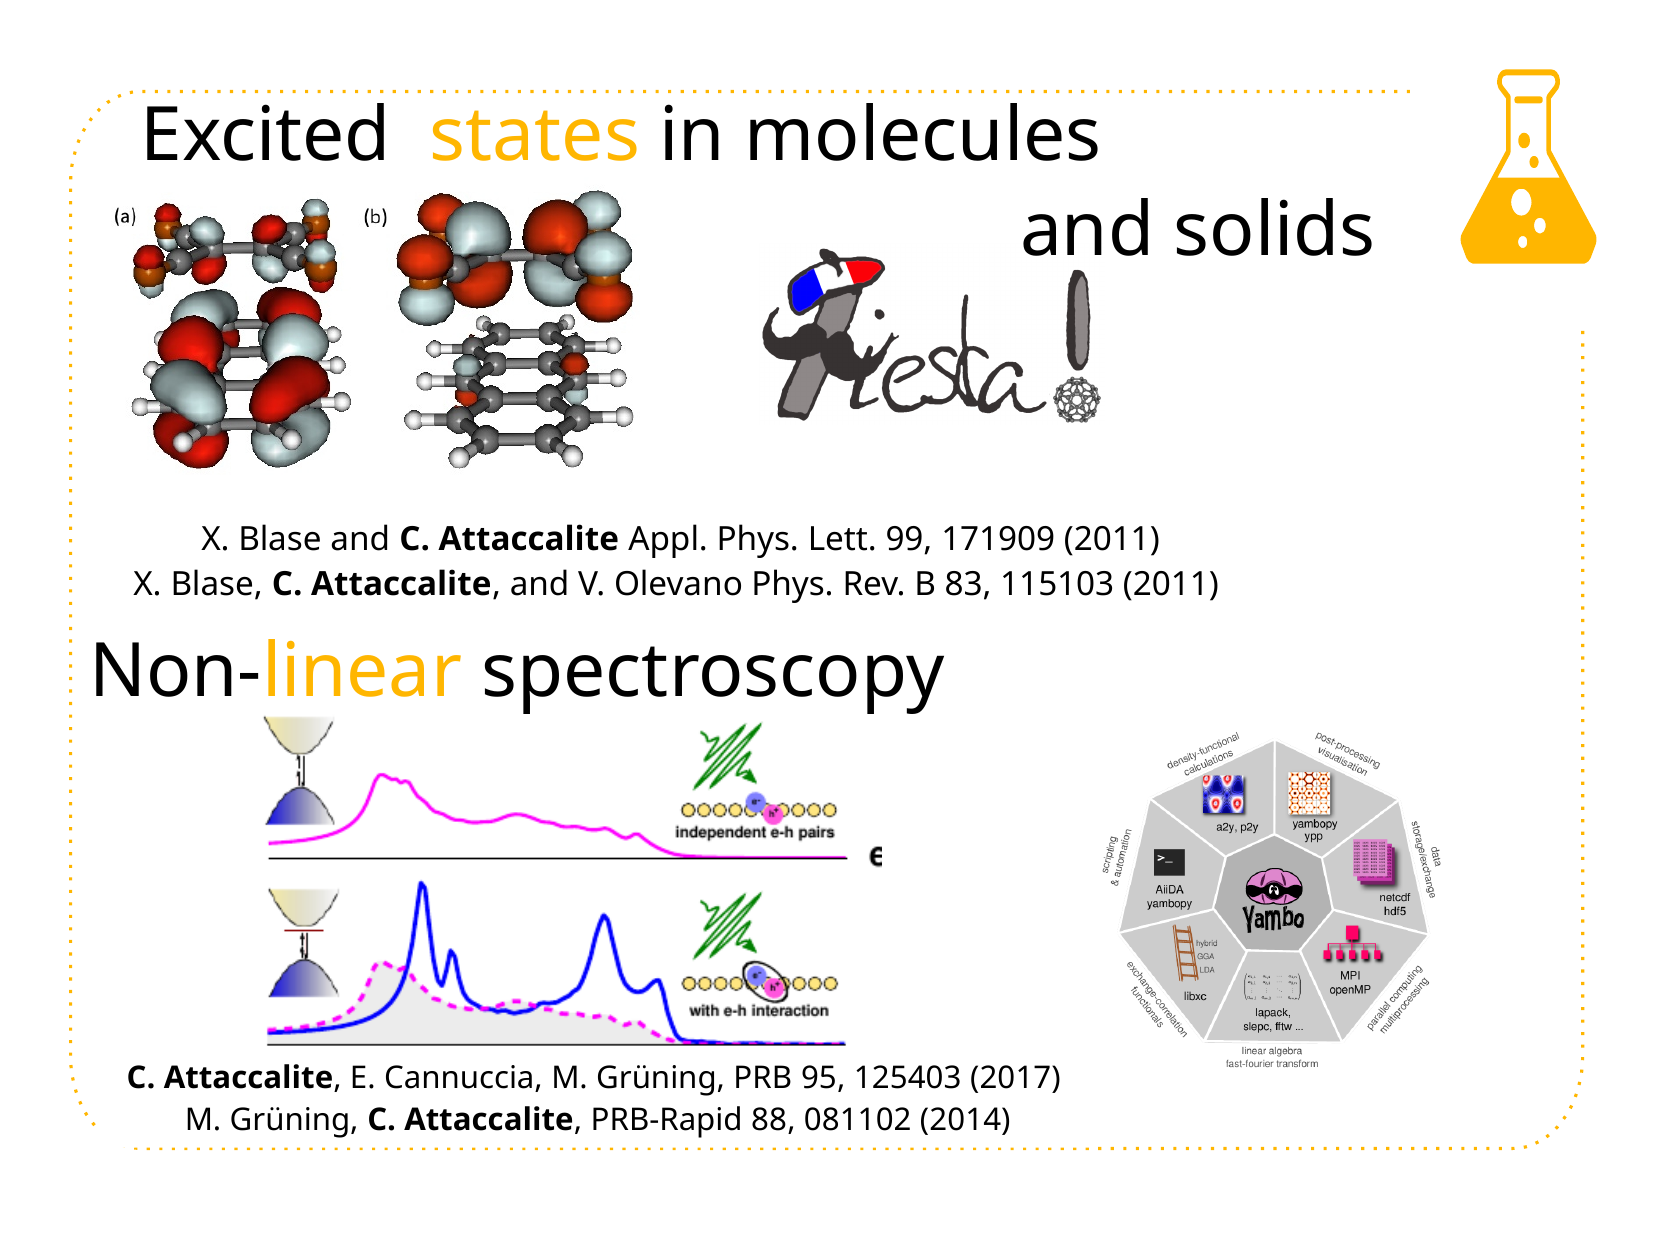

# Excited states in molecules
and solids
 X. Blase and C. Attaccalite Appl. Phys. Lett. 99, 171909 (2011)
X. Blase, C. Attaccalite, and V. Olevano Phys. Rev. B 83, 115103 (2011)
Non-linear spectroscopy
C. Attaccalite, E. Cannuccia, M. Grüning, PRB 95, 125403 (2017)
M. Grüning, C. Attaccalite, PRB-Rapid 88, 081102 (2014)